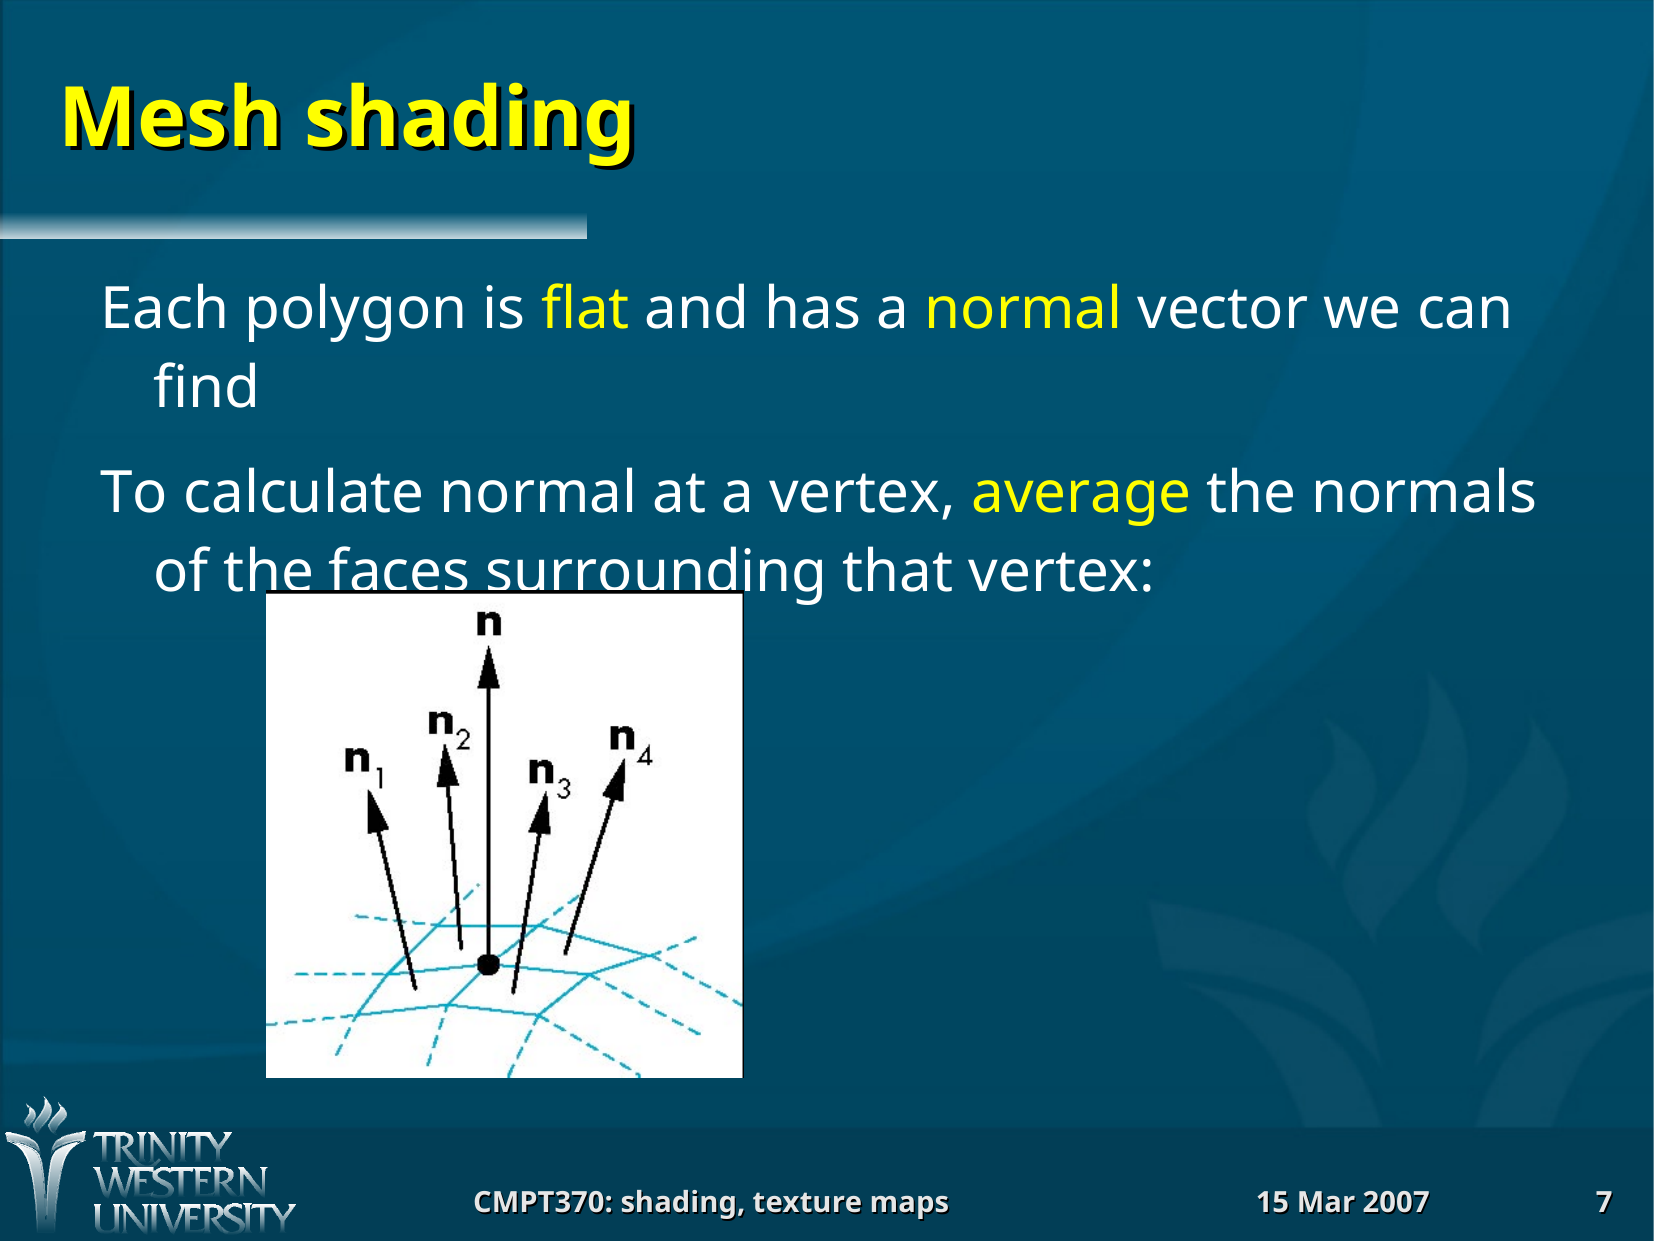

# Mesh shading
Each polygon is flat and has a normal vector we can find
To calculate normal at a vertex, average the normals of the faces surrounding that vertex:
CMPT370: shading, texture maps
15 Mar 2007
7